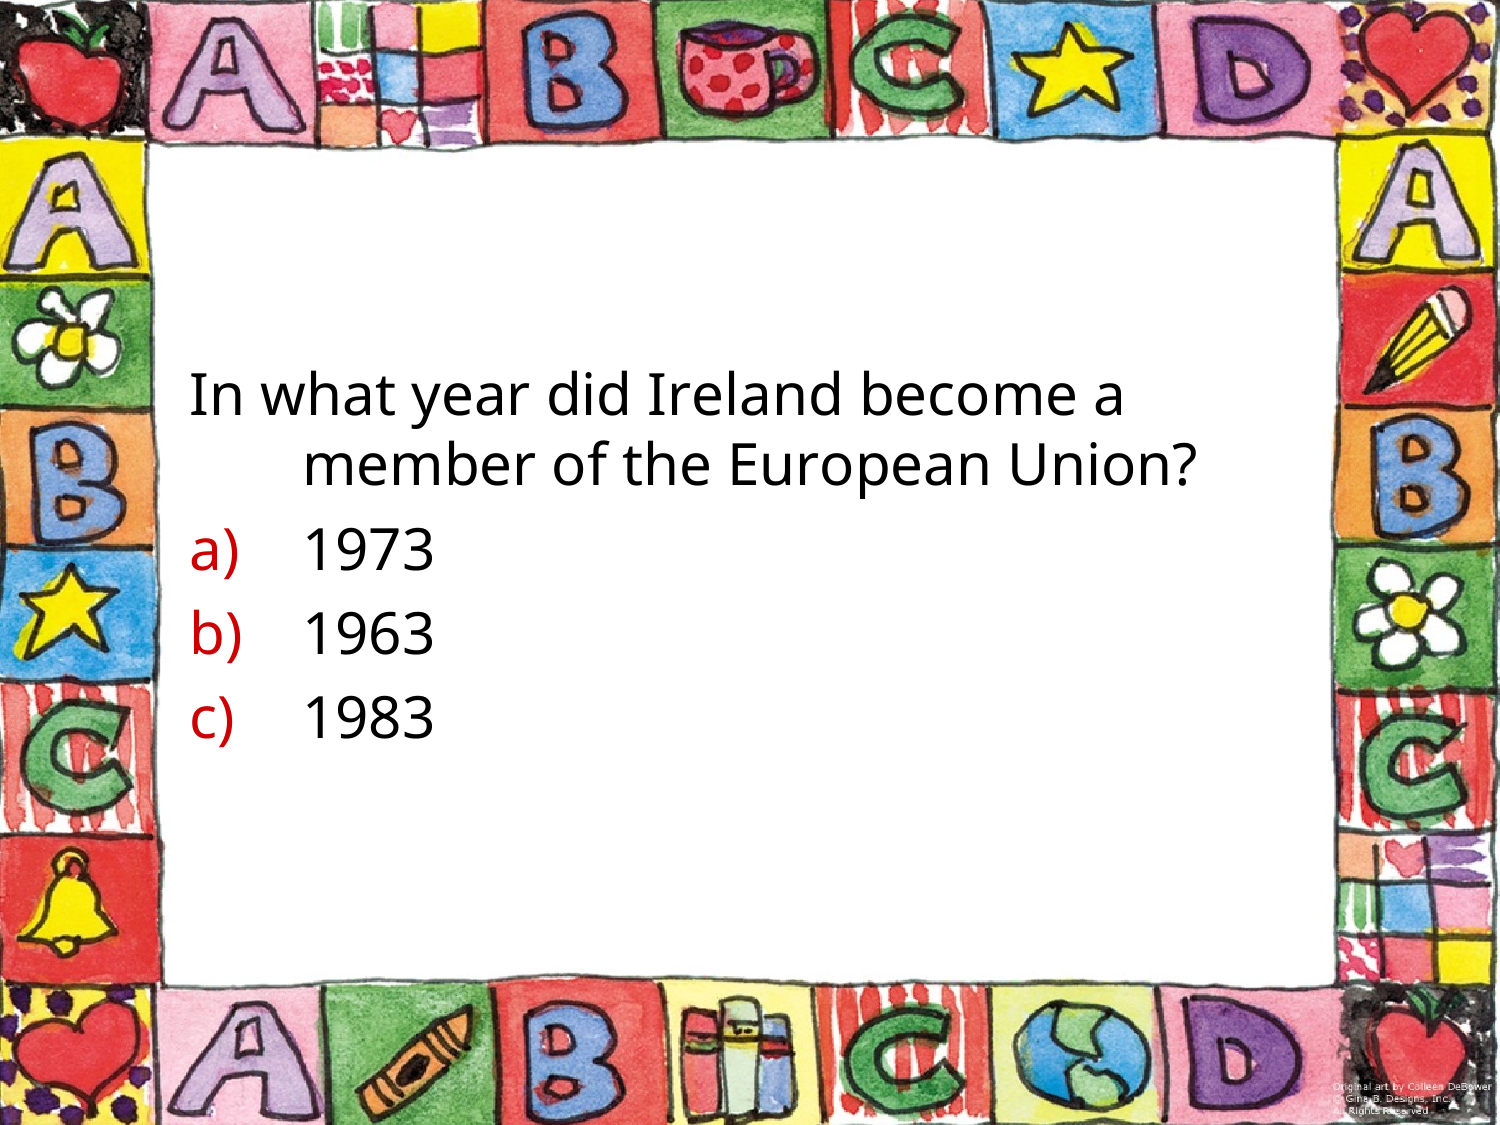

#
In what year did Ireland become a member of the European Union?
1973
1963
1983